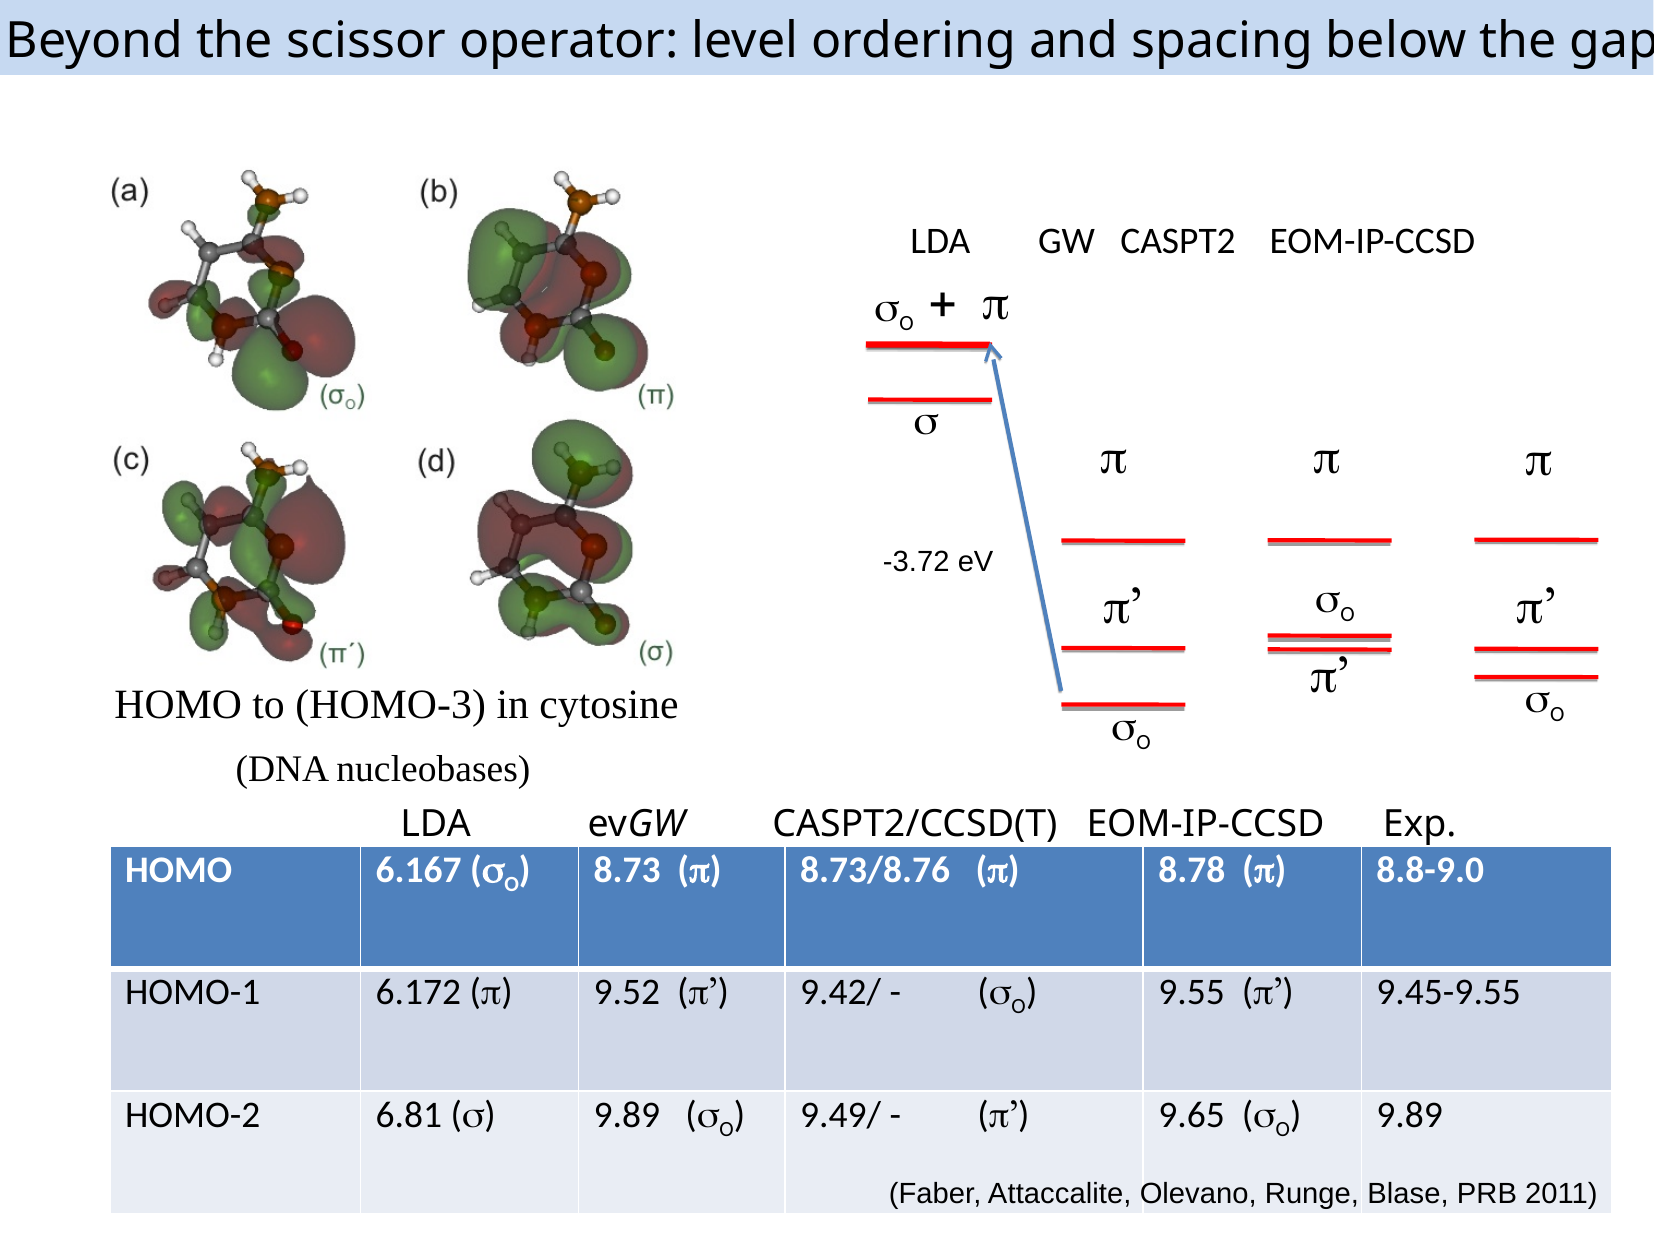

Beyond the scissor operator: level ordering and spacing below the gap
LDA GW CASPT2 EOM-IP-CCSD
 + p
sO
s
p
p
p
-3.72 eV
sO
p’
p’
p’
sO
HOMO to (HOMO-3) in cytosine
sO
(DNA nucleobases)
 LDA evGW CASPT2/CCSD(T) EOM-IP-CCSD Exp.
| HOMO | 6.167 (sO) | 8.73 (p) | 8.73/8.76 (p) | 8.78 (p) | 8.8-9.0 |
| --- | --- | --- | --- | --- | --- |
| HOMO-1 | 6.172 (p) | 9.52 (p’) | 9.42/ - (sO) | 9.55 (p’) | 9.45-9.55 |
| HOMO-2 | 6.81 (s) | 9.89 (sO) | 9.49/ - (p’) | 9.65 (sO) | 9.89 |
(Faber, Attaccalite, Olevano, Runge, Blase, PRB 2011)